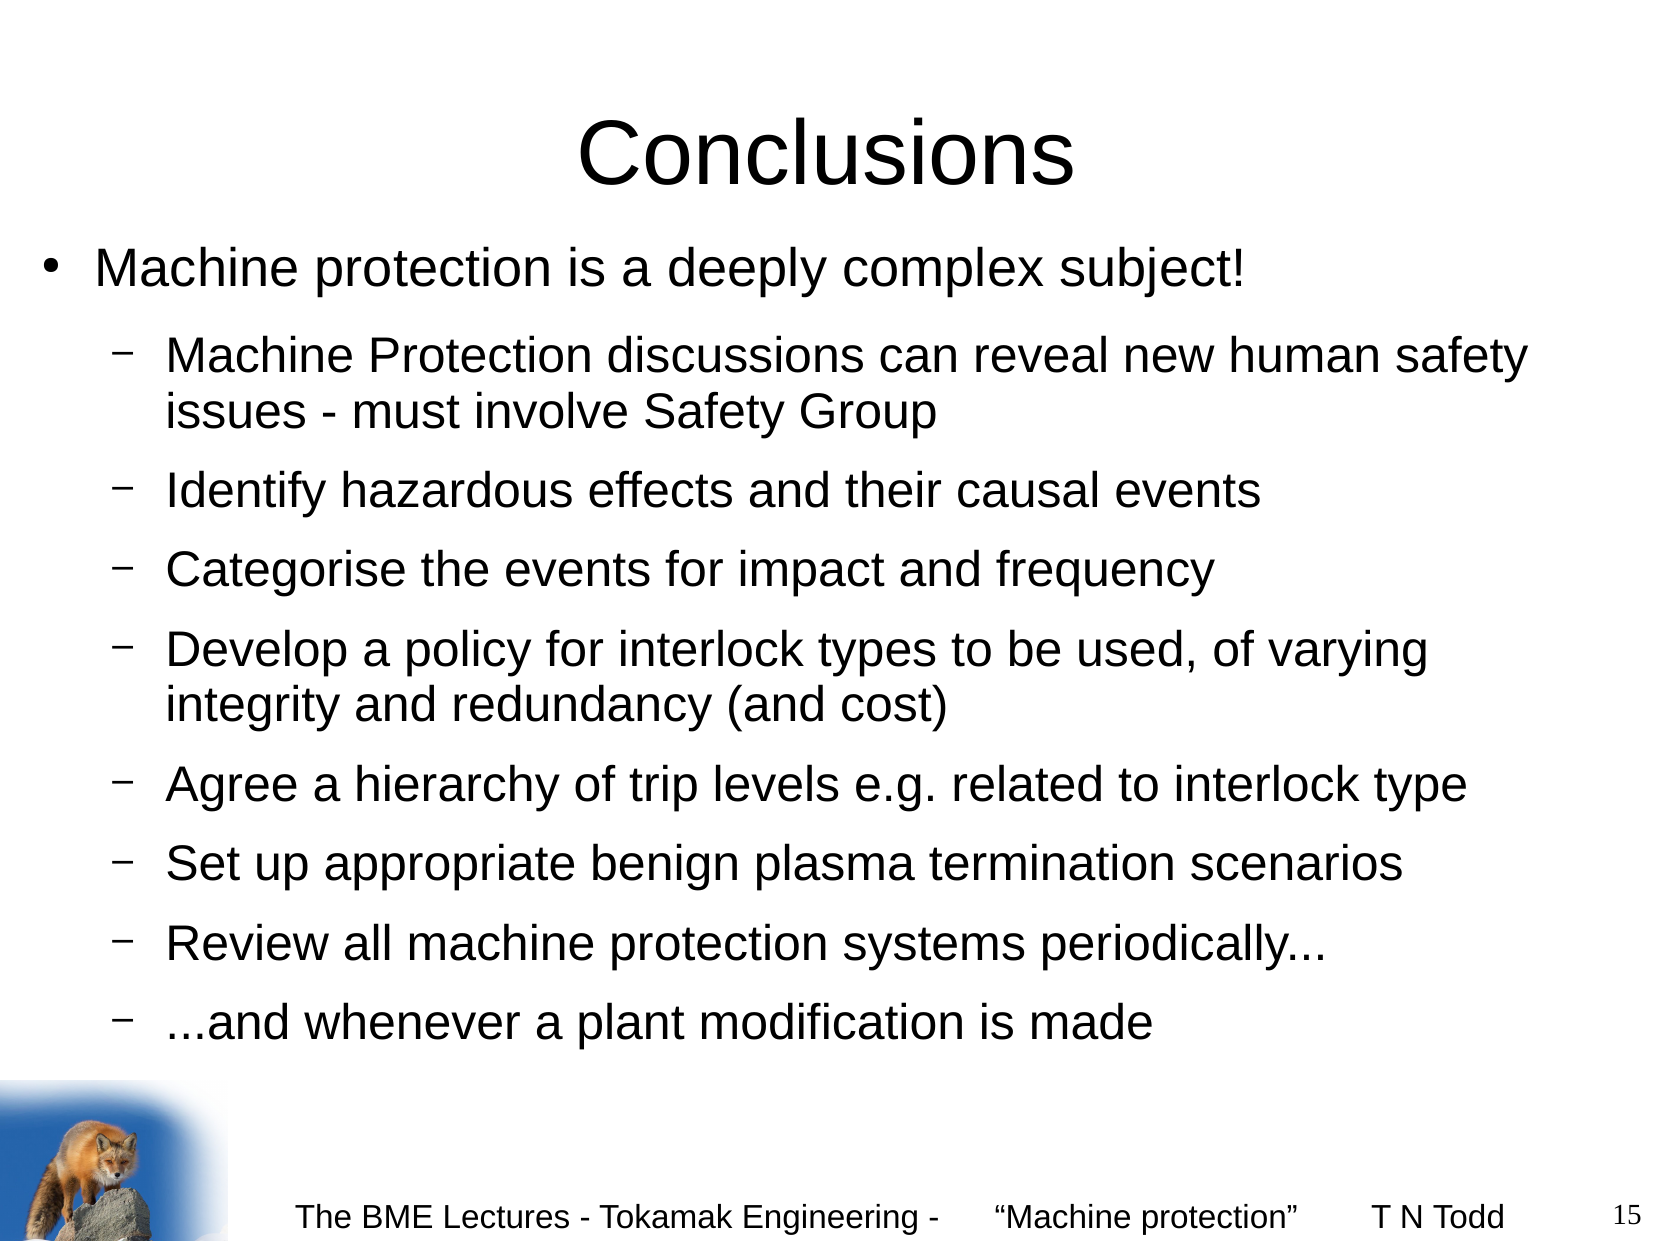

# Conclusions
Machine protection is a deeply complex subject!
Machine Protection discussions can reveal new human safety issues - must involve Safety Group
Identify hazardous effects and their causal events
Categorise the events for impact and frequency
Develop a policy for interlock types to be used, of varying integrity and redundancy (and cost)
Agree a hierarchy of trip levels e.g. related to interlock type
Set up appropriate benign plasma termination scenarios
Review all machine protection systems periodically...
...and whenever a plant modification is made
15